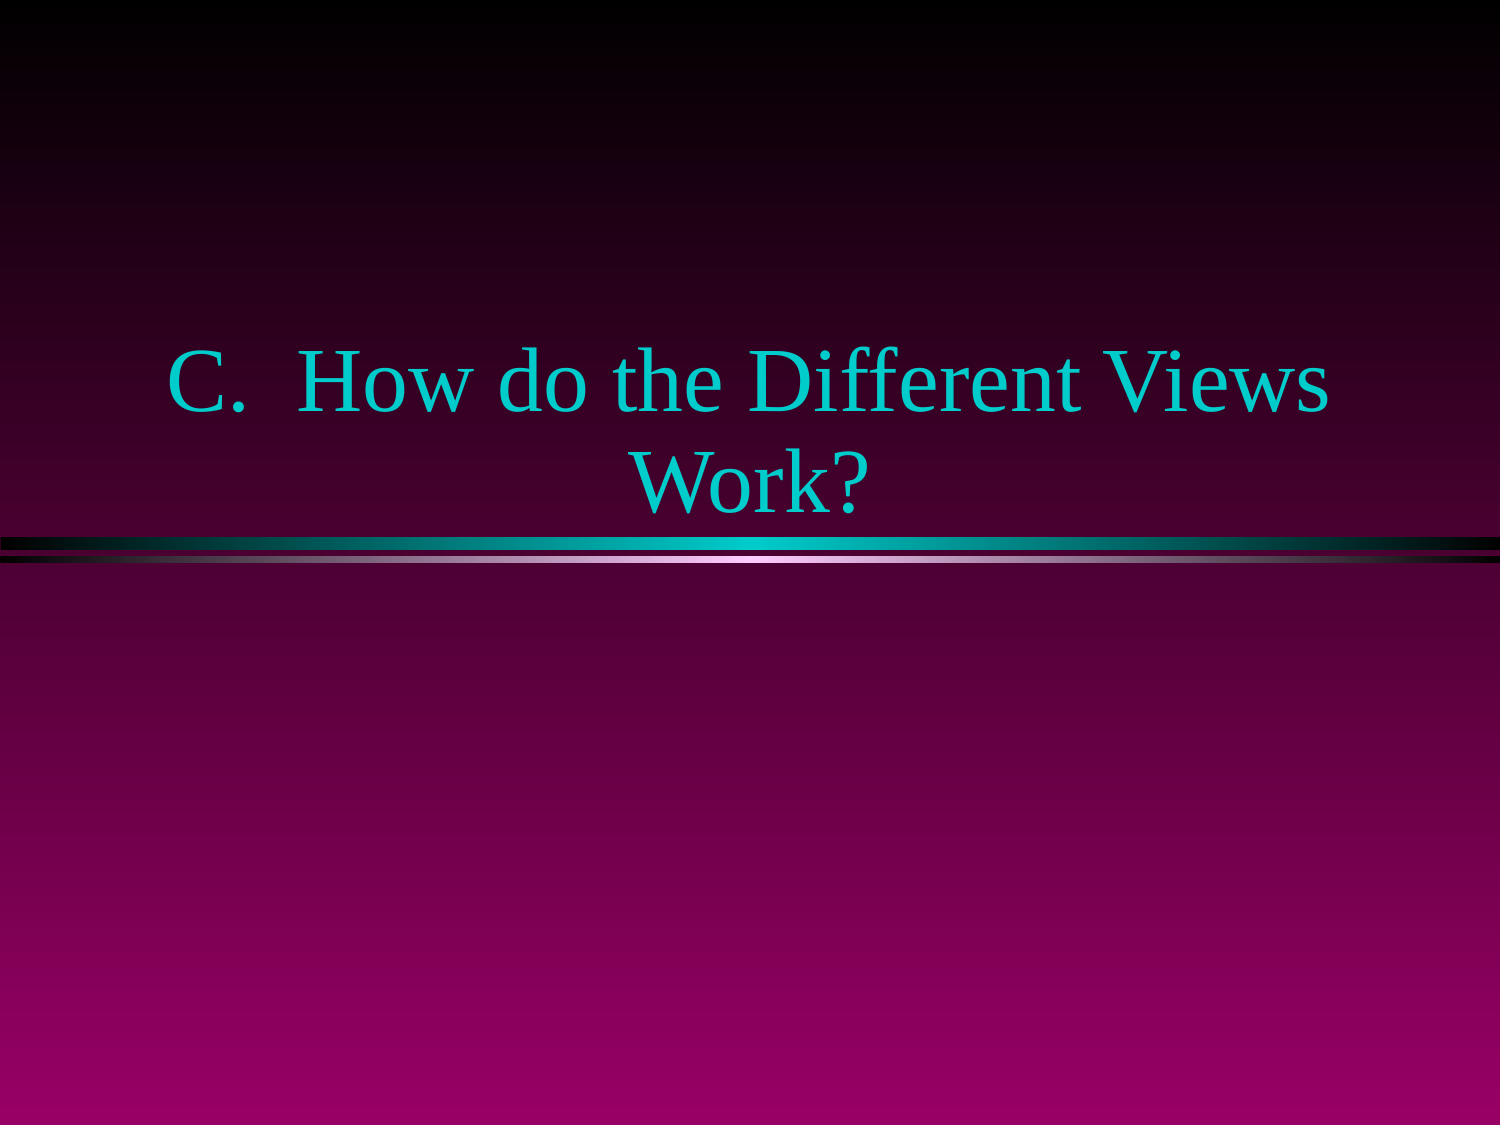

# C. How do the Different Views Work?